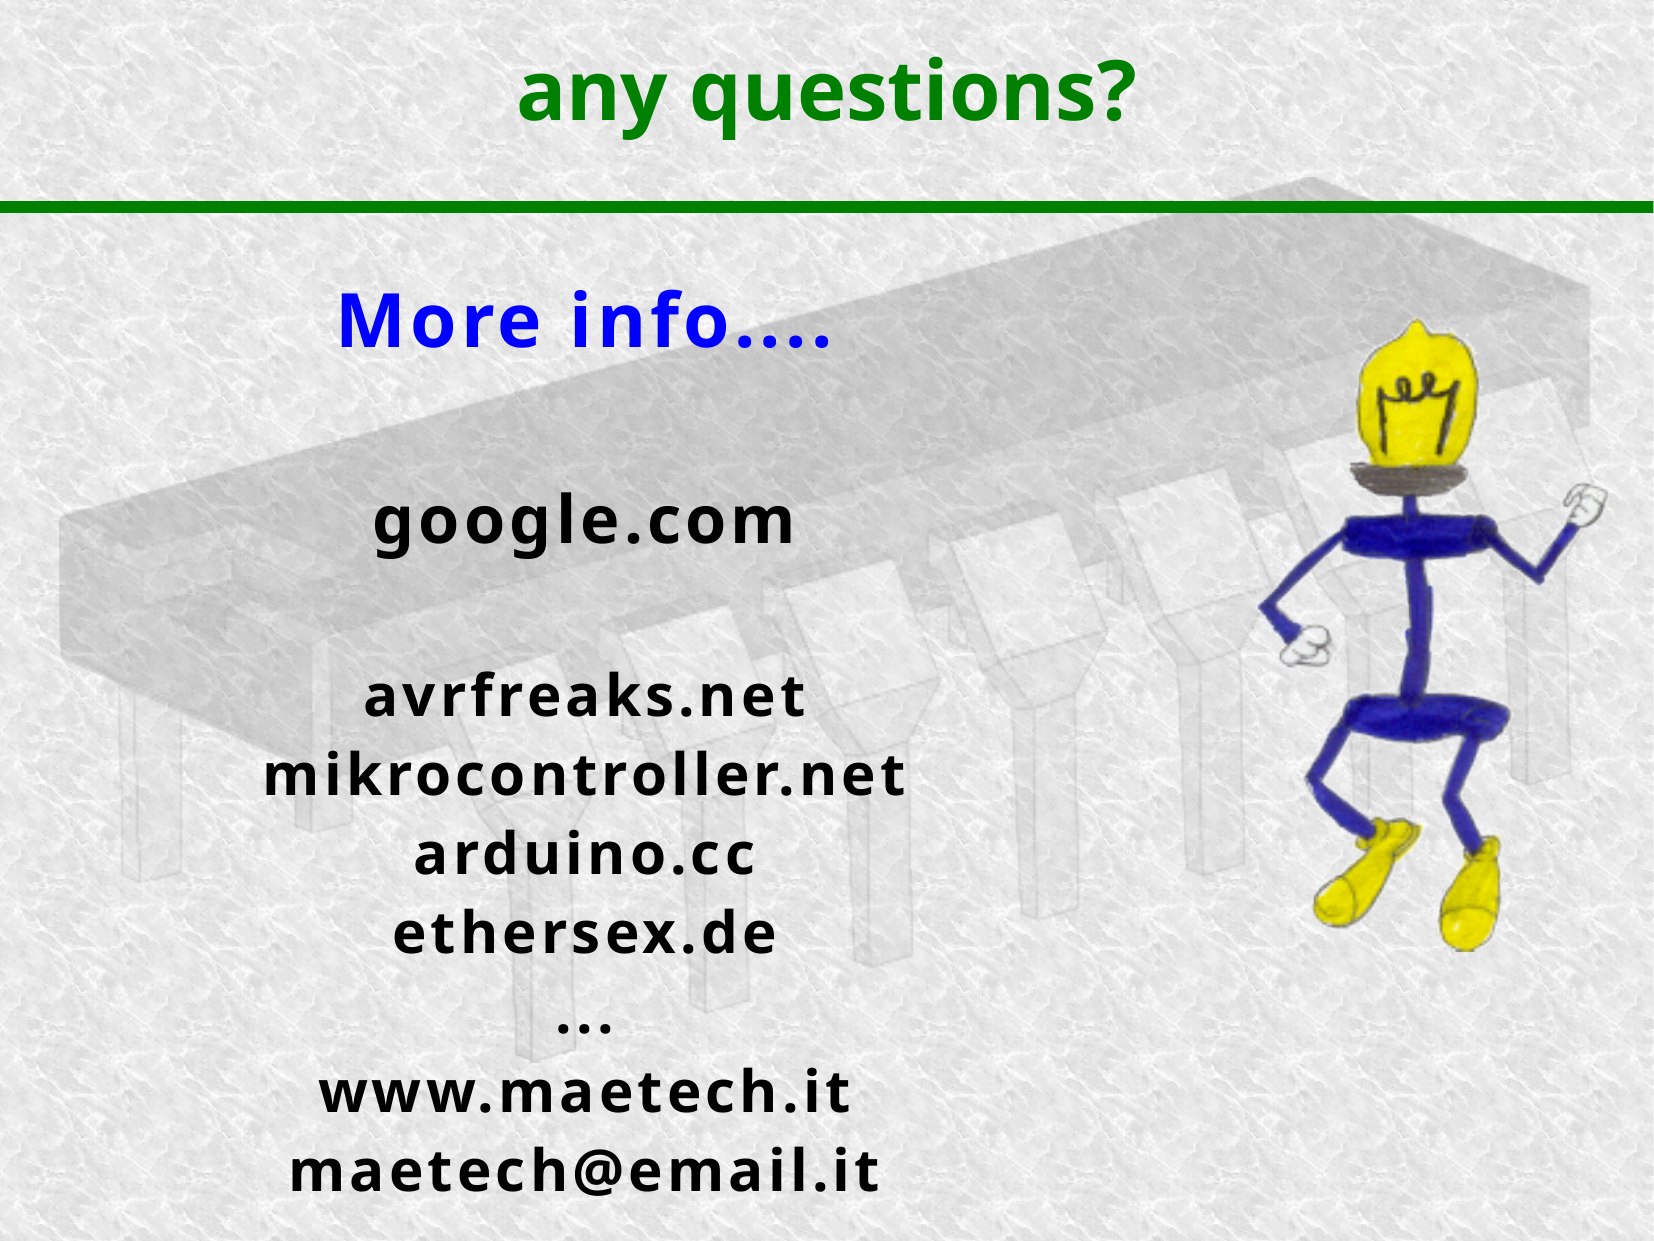

# any questions?
More info....
google.com
avrfreaks.net
mikrocontroller.net
arduino.cc
ethersex.de
...
www.maetech.it
maetech@email.it